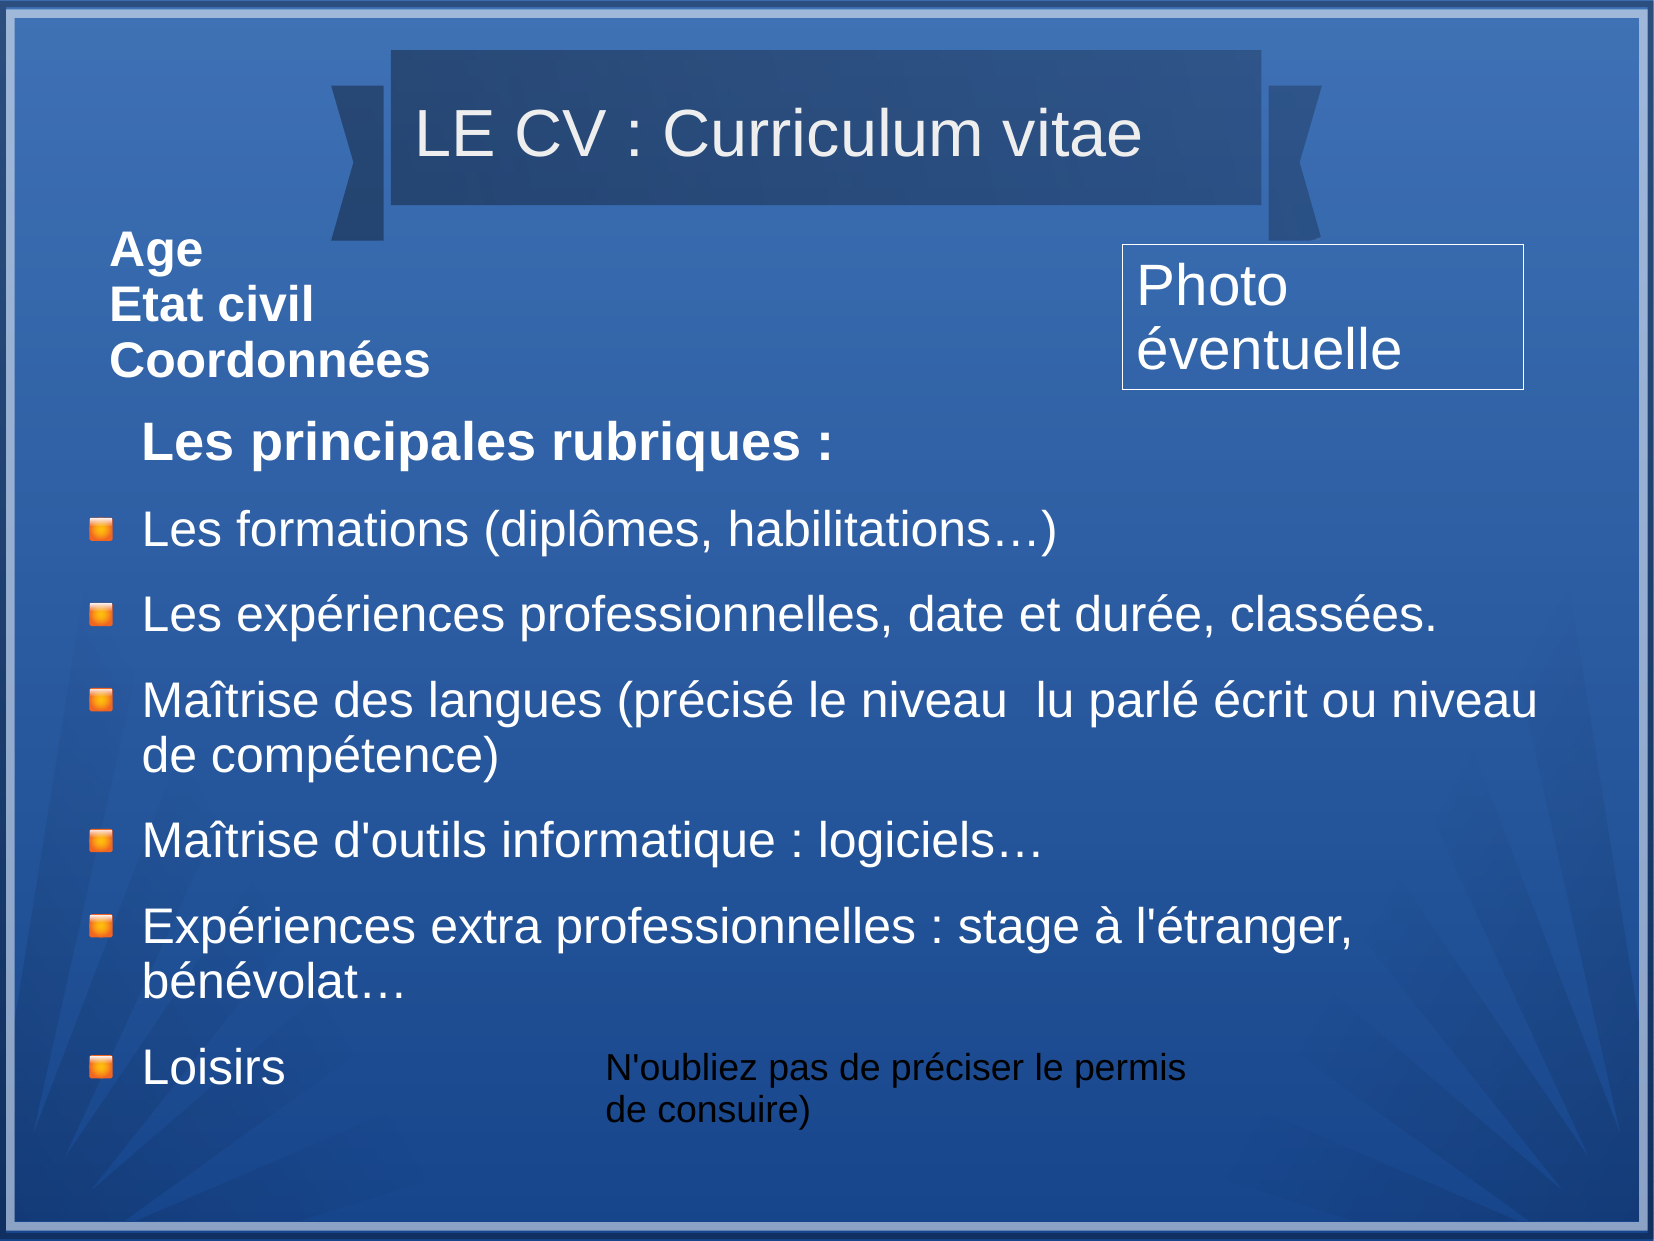

# LE CV : Curriculum vitae
Age
Etat civil
Coordonnées
Photo éventuelle
Les principales rubriques :
Les formations (diplômes, habilitations…)
Les expériences professionnelles, date et durée, classées.
Maîtrise des langues (précisé le niveau lu parlé écrit ou niveau de compétence)
Maîtrise d'outils informatique : logiciels…
Expériences extra professionnelles : stage à l'étranger, bénévolat…
Loisirs
N'oubliez pas de préciser le permis de consuire)